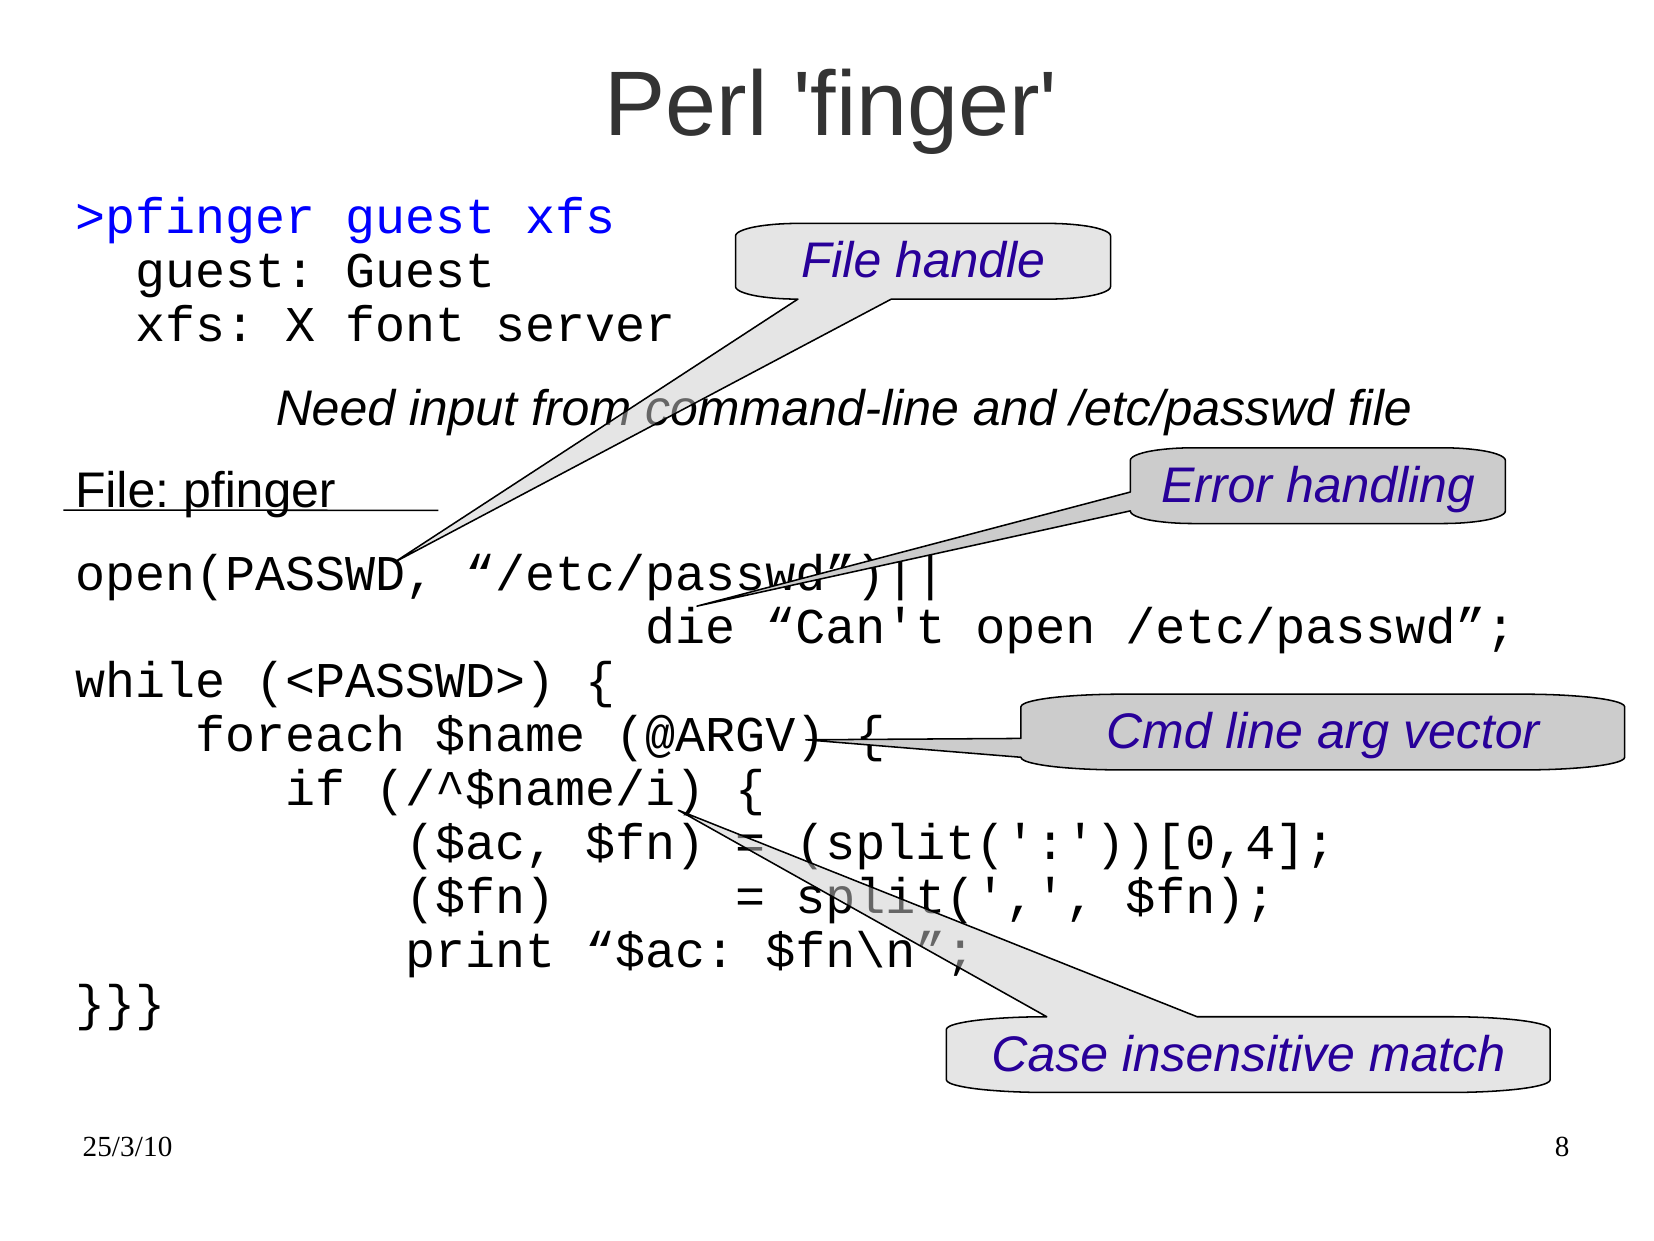

# Perl 'finger'
>pfinger guest xfs
 guest: Guest
 xfs: X font server
Need input from command-line and /etc/passwd file
File: pfinger
open(PASSWD, “/etc/passwd”)||
 die “Can't open /etc/passwd”;
while (<PASSWD>) {
 foreach $name (@ARGV) {
 if (/^$name/i) {
 ($ac, $fn) = (split(':'))[0,4];
 ($fn) = split(',', $fn);
 print “$ac: $fn\n”;
}}}
File handle
Error handling
Cmd line arg vector
Case insensitive match
8